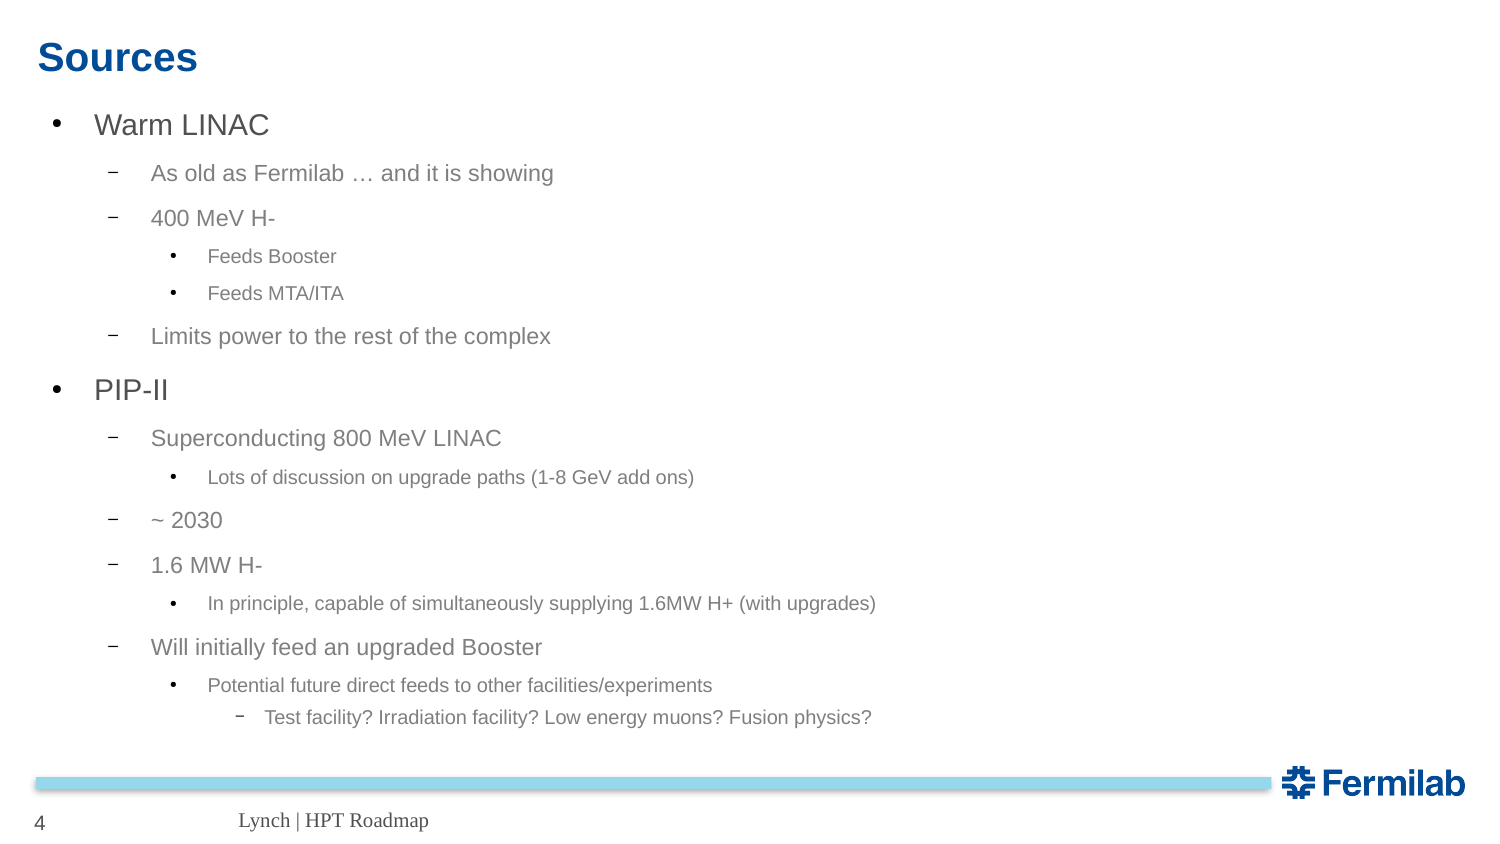

# Sources
Warm LINAC
As old as Fermilab … and it is showing
400 MeV H-
Feeds Booster
Feeds MTA/ITA
Limits power to the rest of the complex
PIP-II
Superconducting 800 MeV LINAC
Lots of discussion on upgrade paths (1-8 GeV add ons)
~ 2030
1.6 MW H-
In principle, capable of simultaneously supplying 1.6MW H+ (with upgrades)
Will initially feed an upgraded Booster
Potential future direct feeds to other facilities/experiments
Test facility? Irradiation facility? Low energy muons? Fusion physics?
Lynch | HPT Roadmap